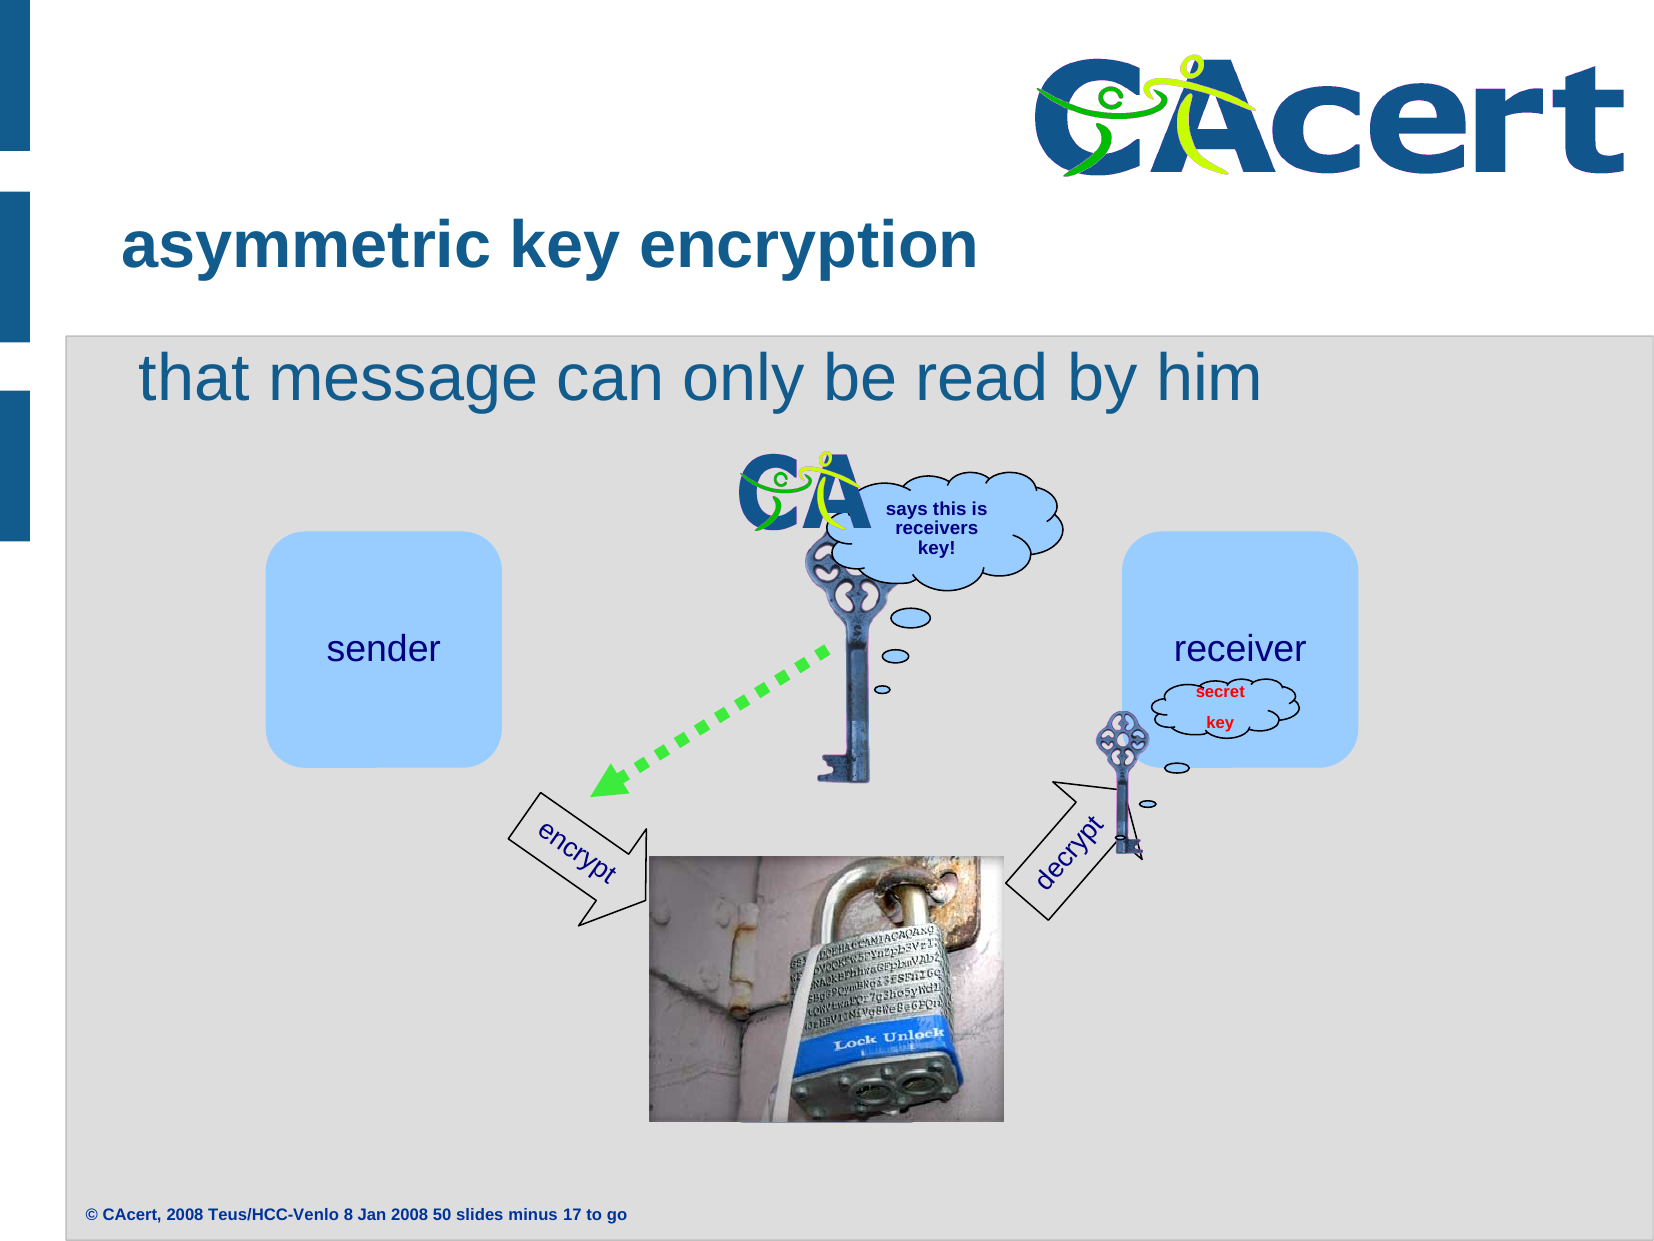

# asymmetric key encryption
that message can only be read by him
says this is receivers key!
sender
receiver
secret
key
decrypt
encrypt
encrypted